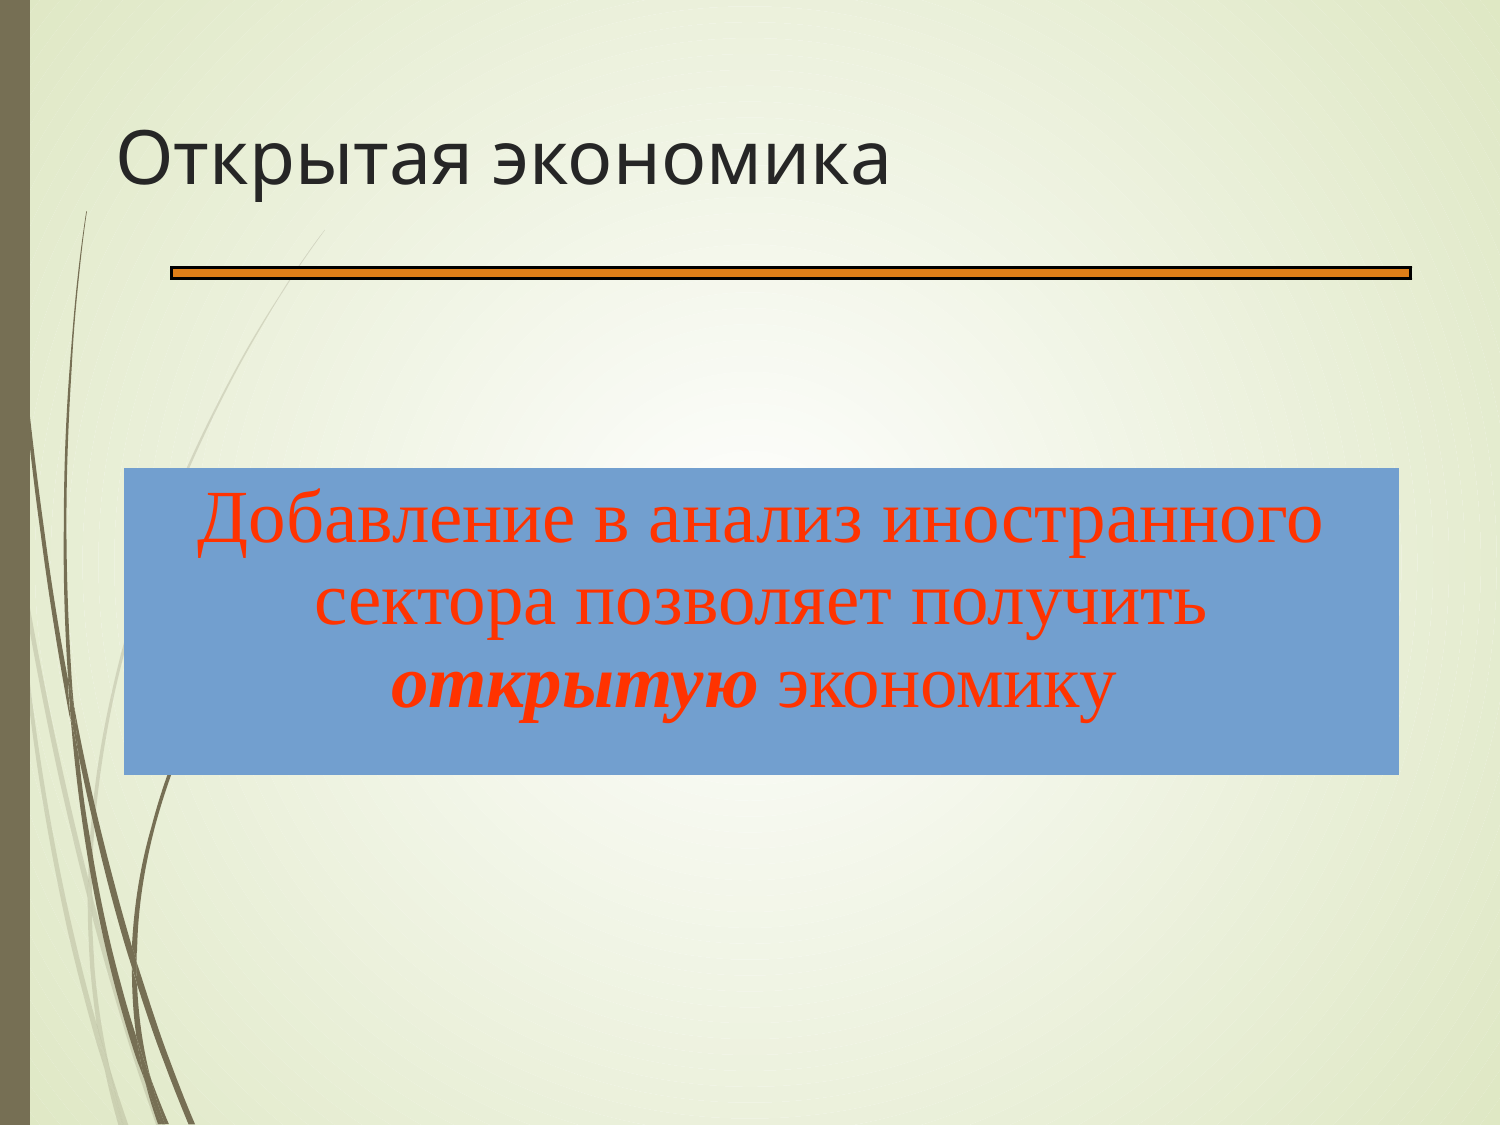

# Открытая экономика
| Добавление в анализ иностранного сектора позволяет получить открытую экономику |
| --- |